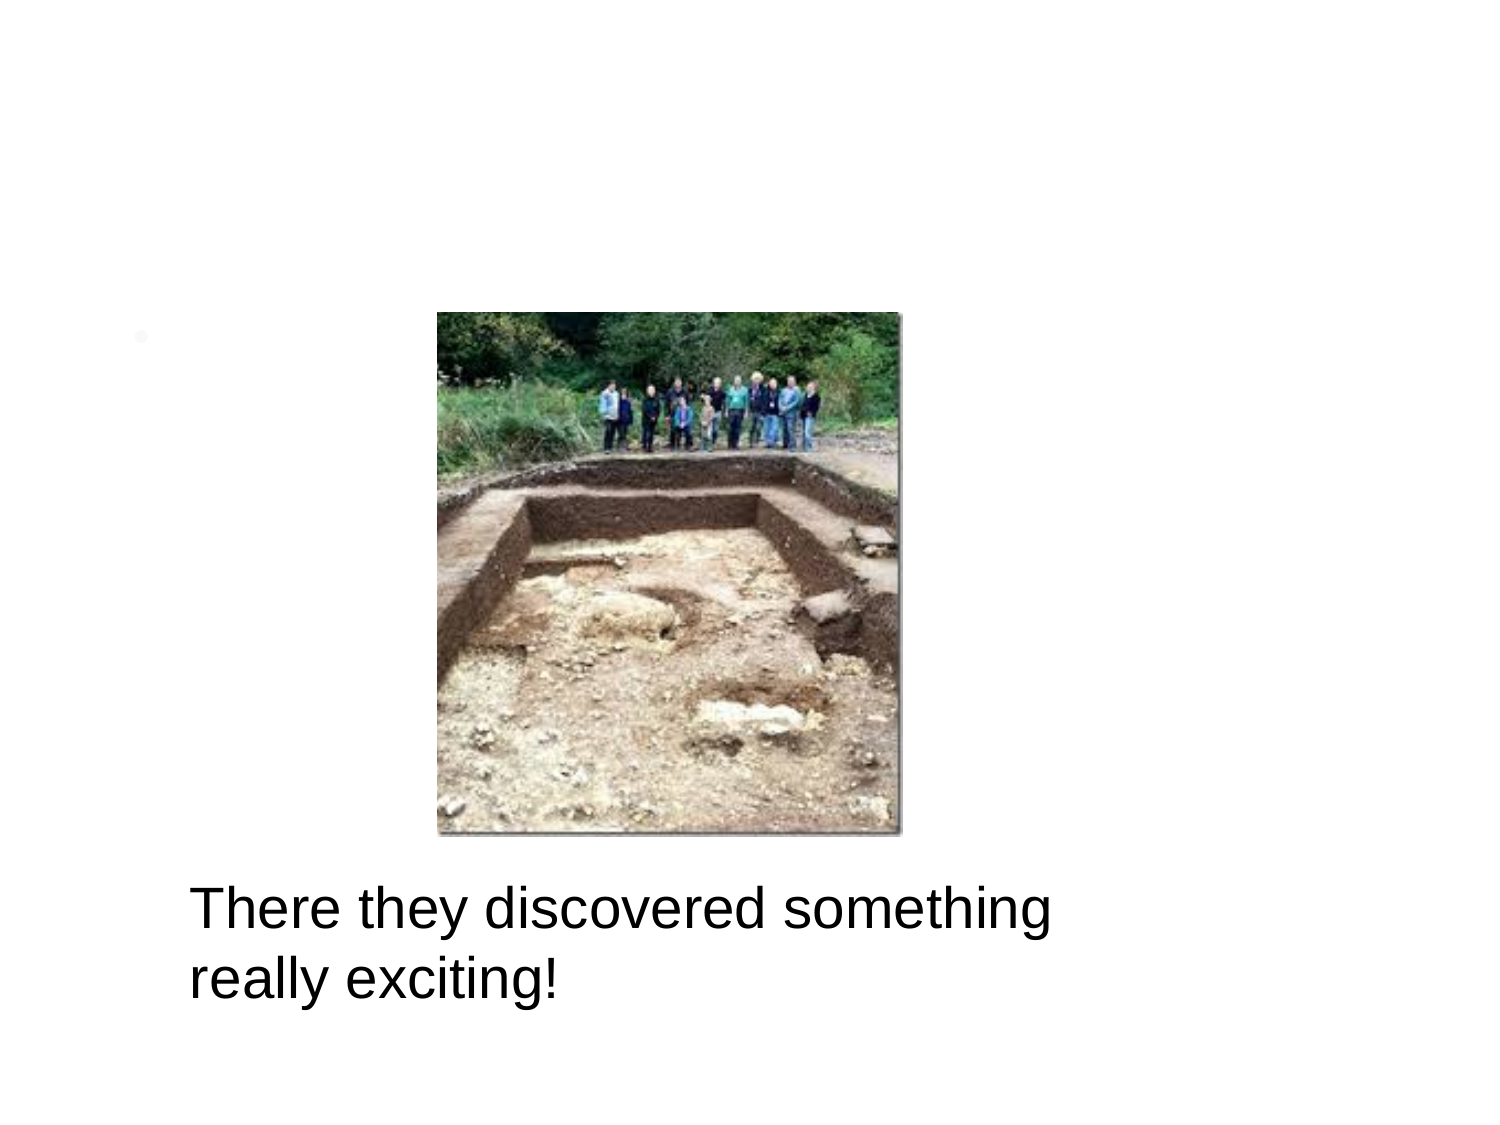

# In 2005 archaeologists started digging at a site near Stonehenge, that had been completely overlooked for centuries.
There they discovered something really exciting!